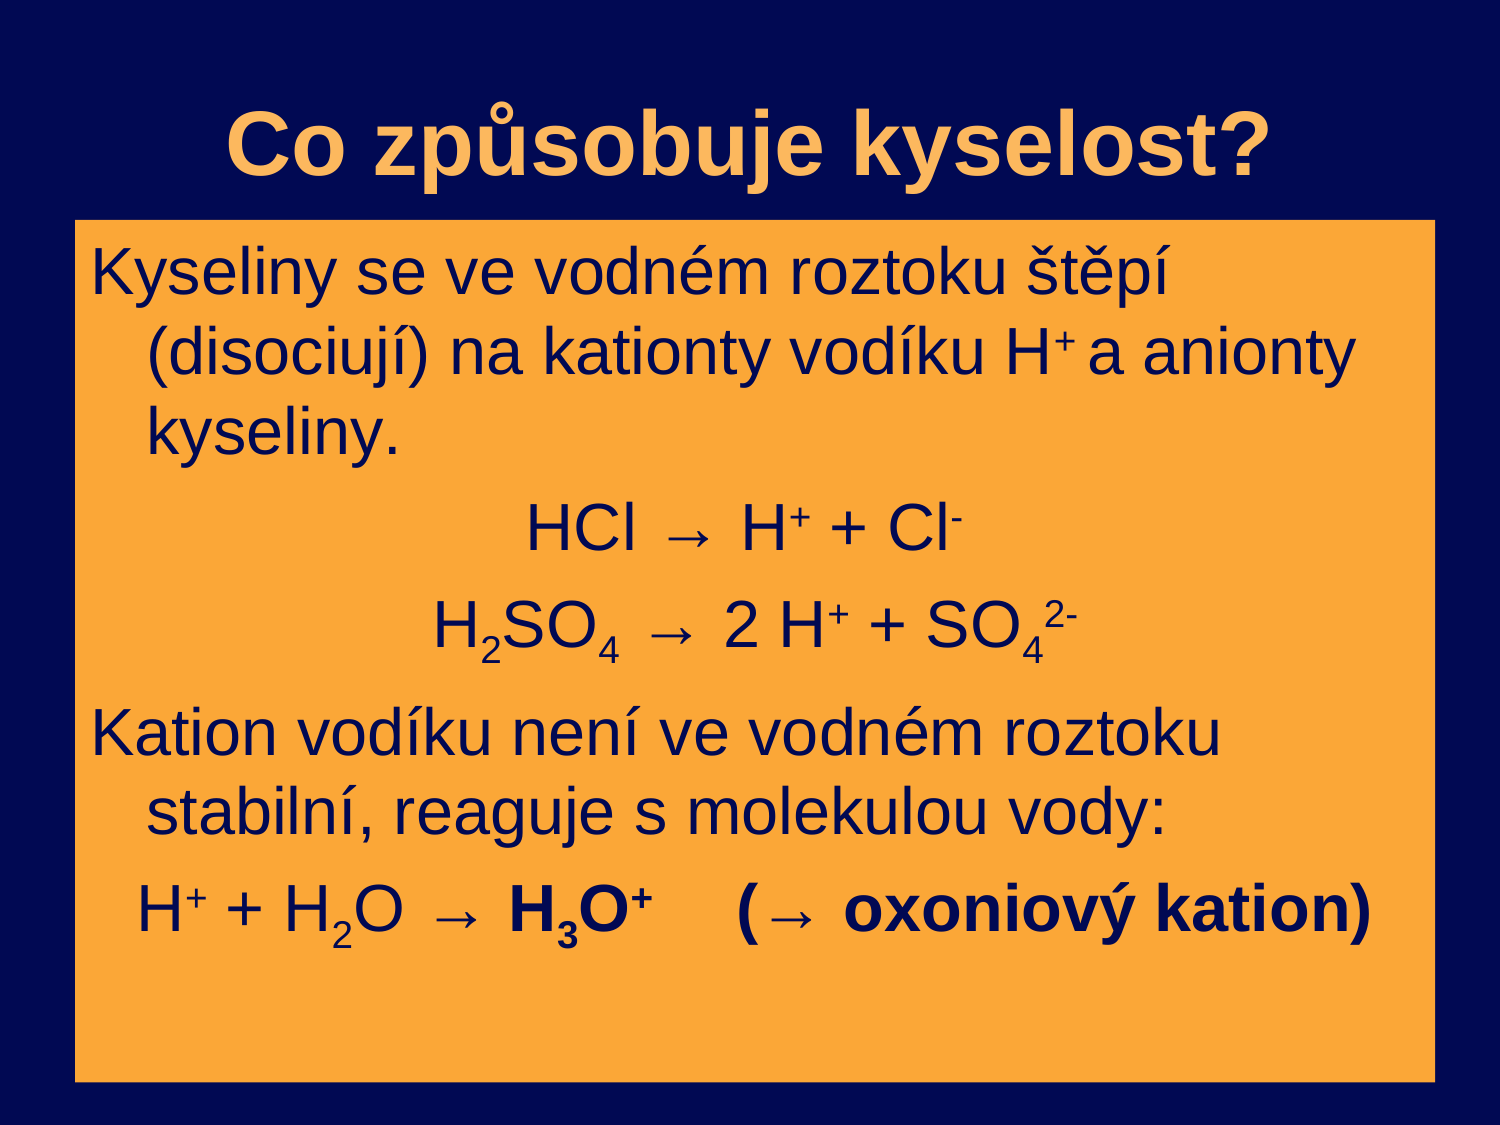

# Co způsobuje kyselost?
Kyseliny se ve vodném roztoku štěpí (disociují) na kationty vodíku H+ a anionty kyseliny.
HCl → H+ + Cl-
H2SO4 → 2 H+ + SO42-
Kation vodíku není ve vodném roztoku stabilní, reaguje s molekulou vody:
H+ + H2O → H3O+ 	(→ oxoniový kation)